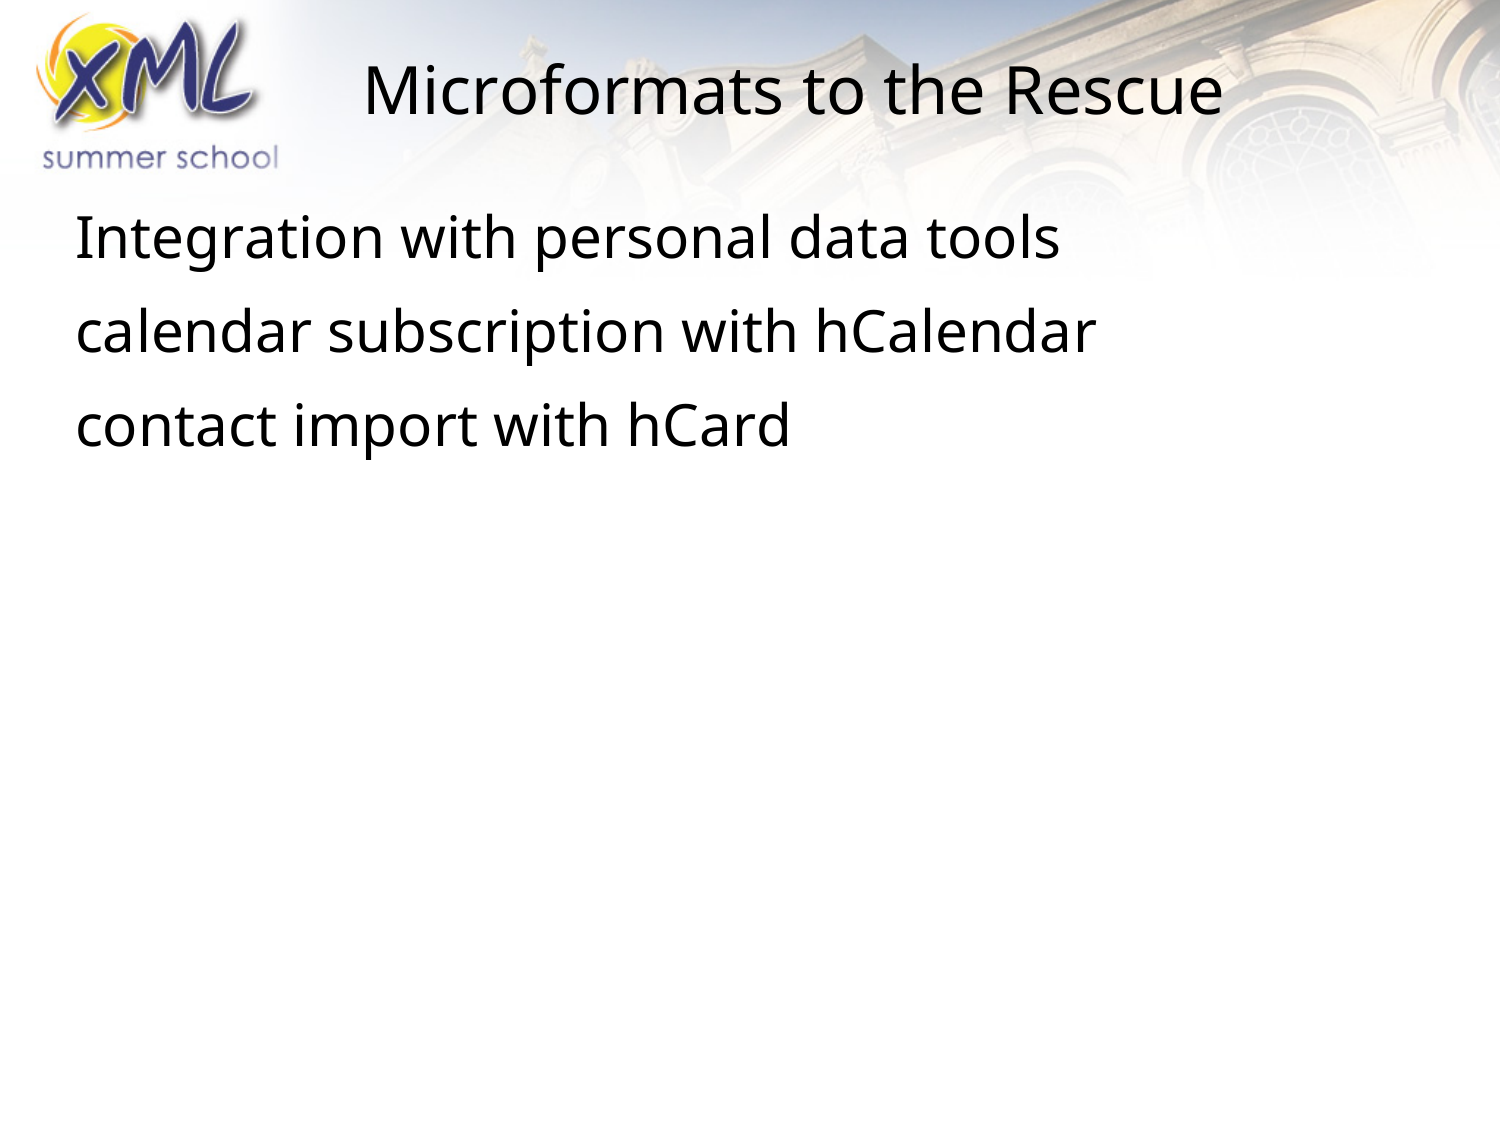

# Microformats to the Rescue
Integration with personal data tools
calendar subscription with hCalendar
contact import with hCard